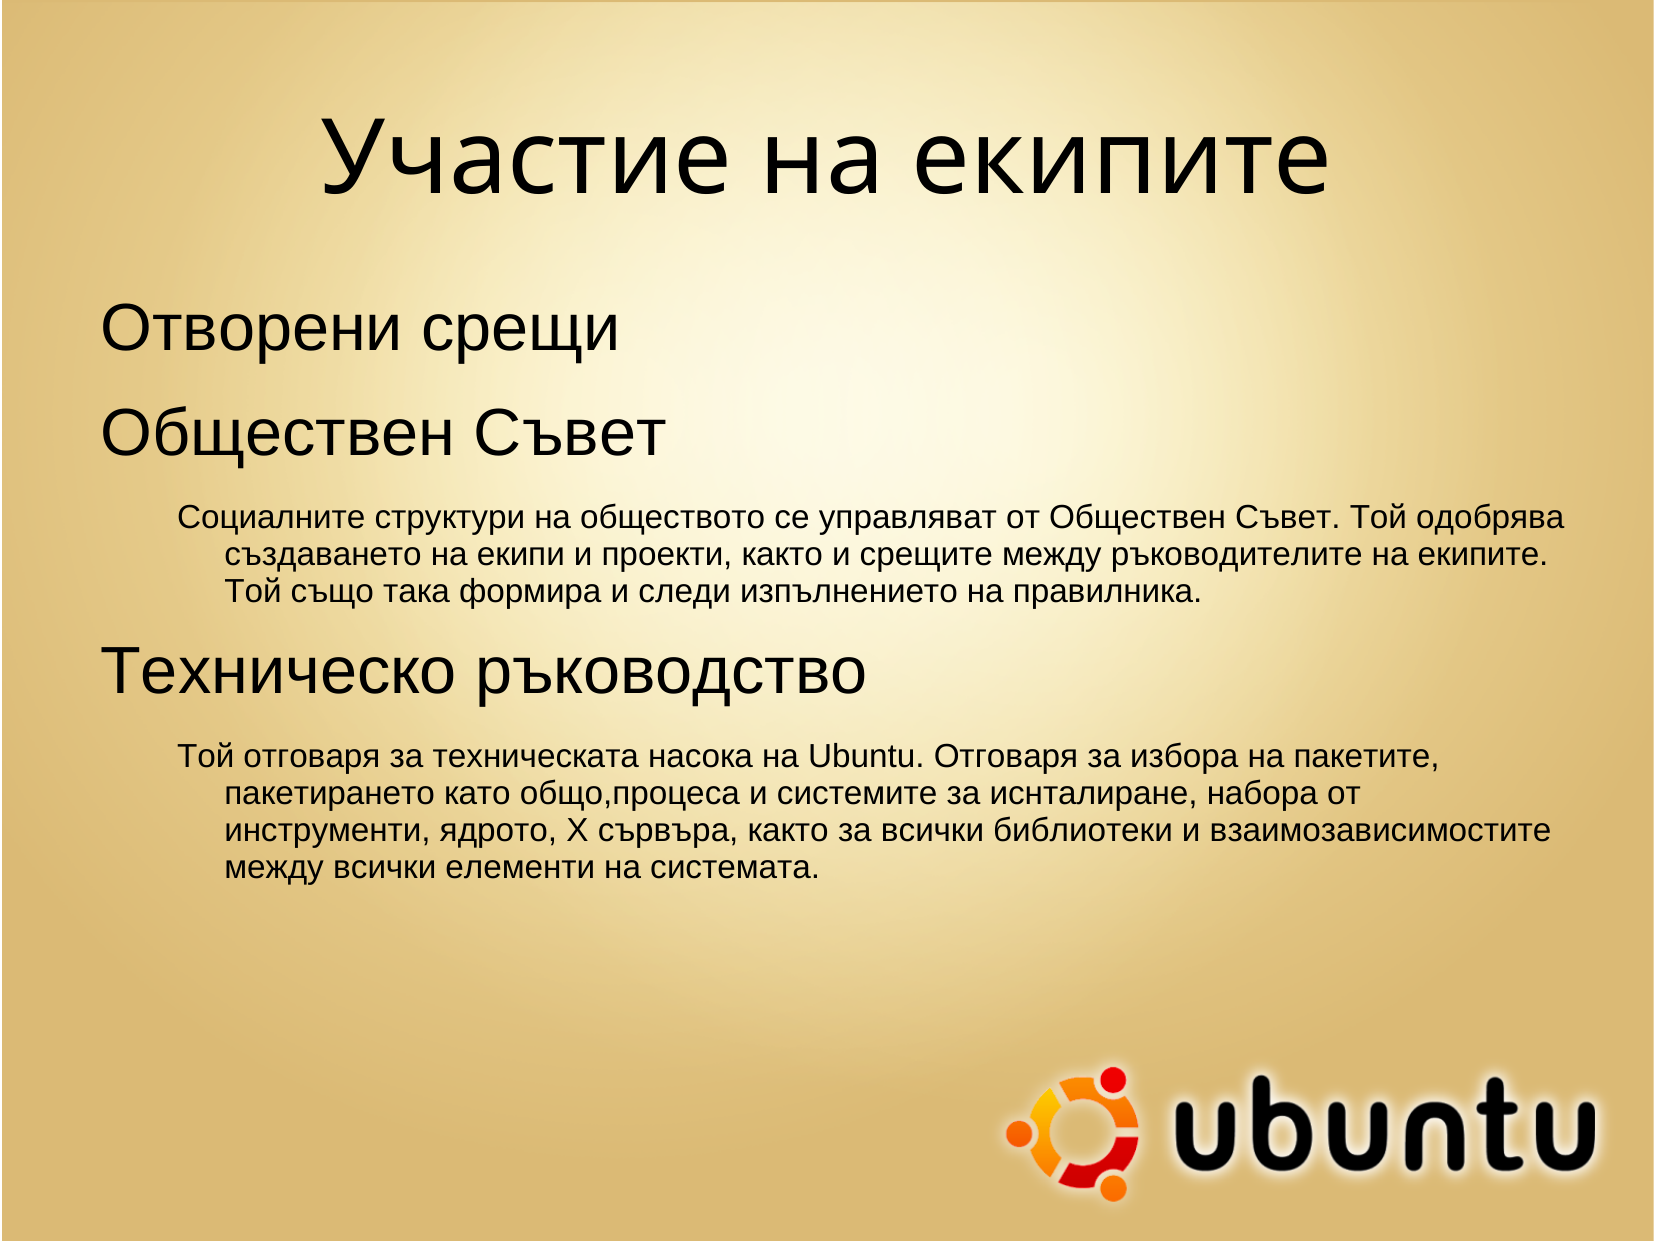

# Участие на екипите
Отворени срещи
Обществен Съвет
Социалните структури на обществото се управляват от Обществен Съвет. Той одобрява създаването на екипи и проекти, както и срещите между ръководителите на екипите. Той също така формира и следи изпълнението на правилника.
Техническо ръководство
Той отговаря за техническата насока на Ubuntu. Отговаря за избора на пакетите, пакетирането като общо,процеса и системите за иснталиране, набора от инструменти, ядрото, X сървъра, както за всички библиотеки и взаимозависимостите между всички елементи на системата.